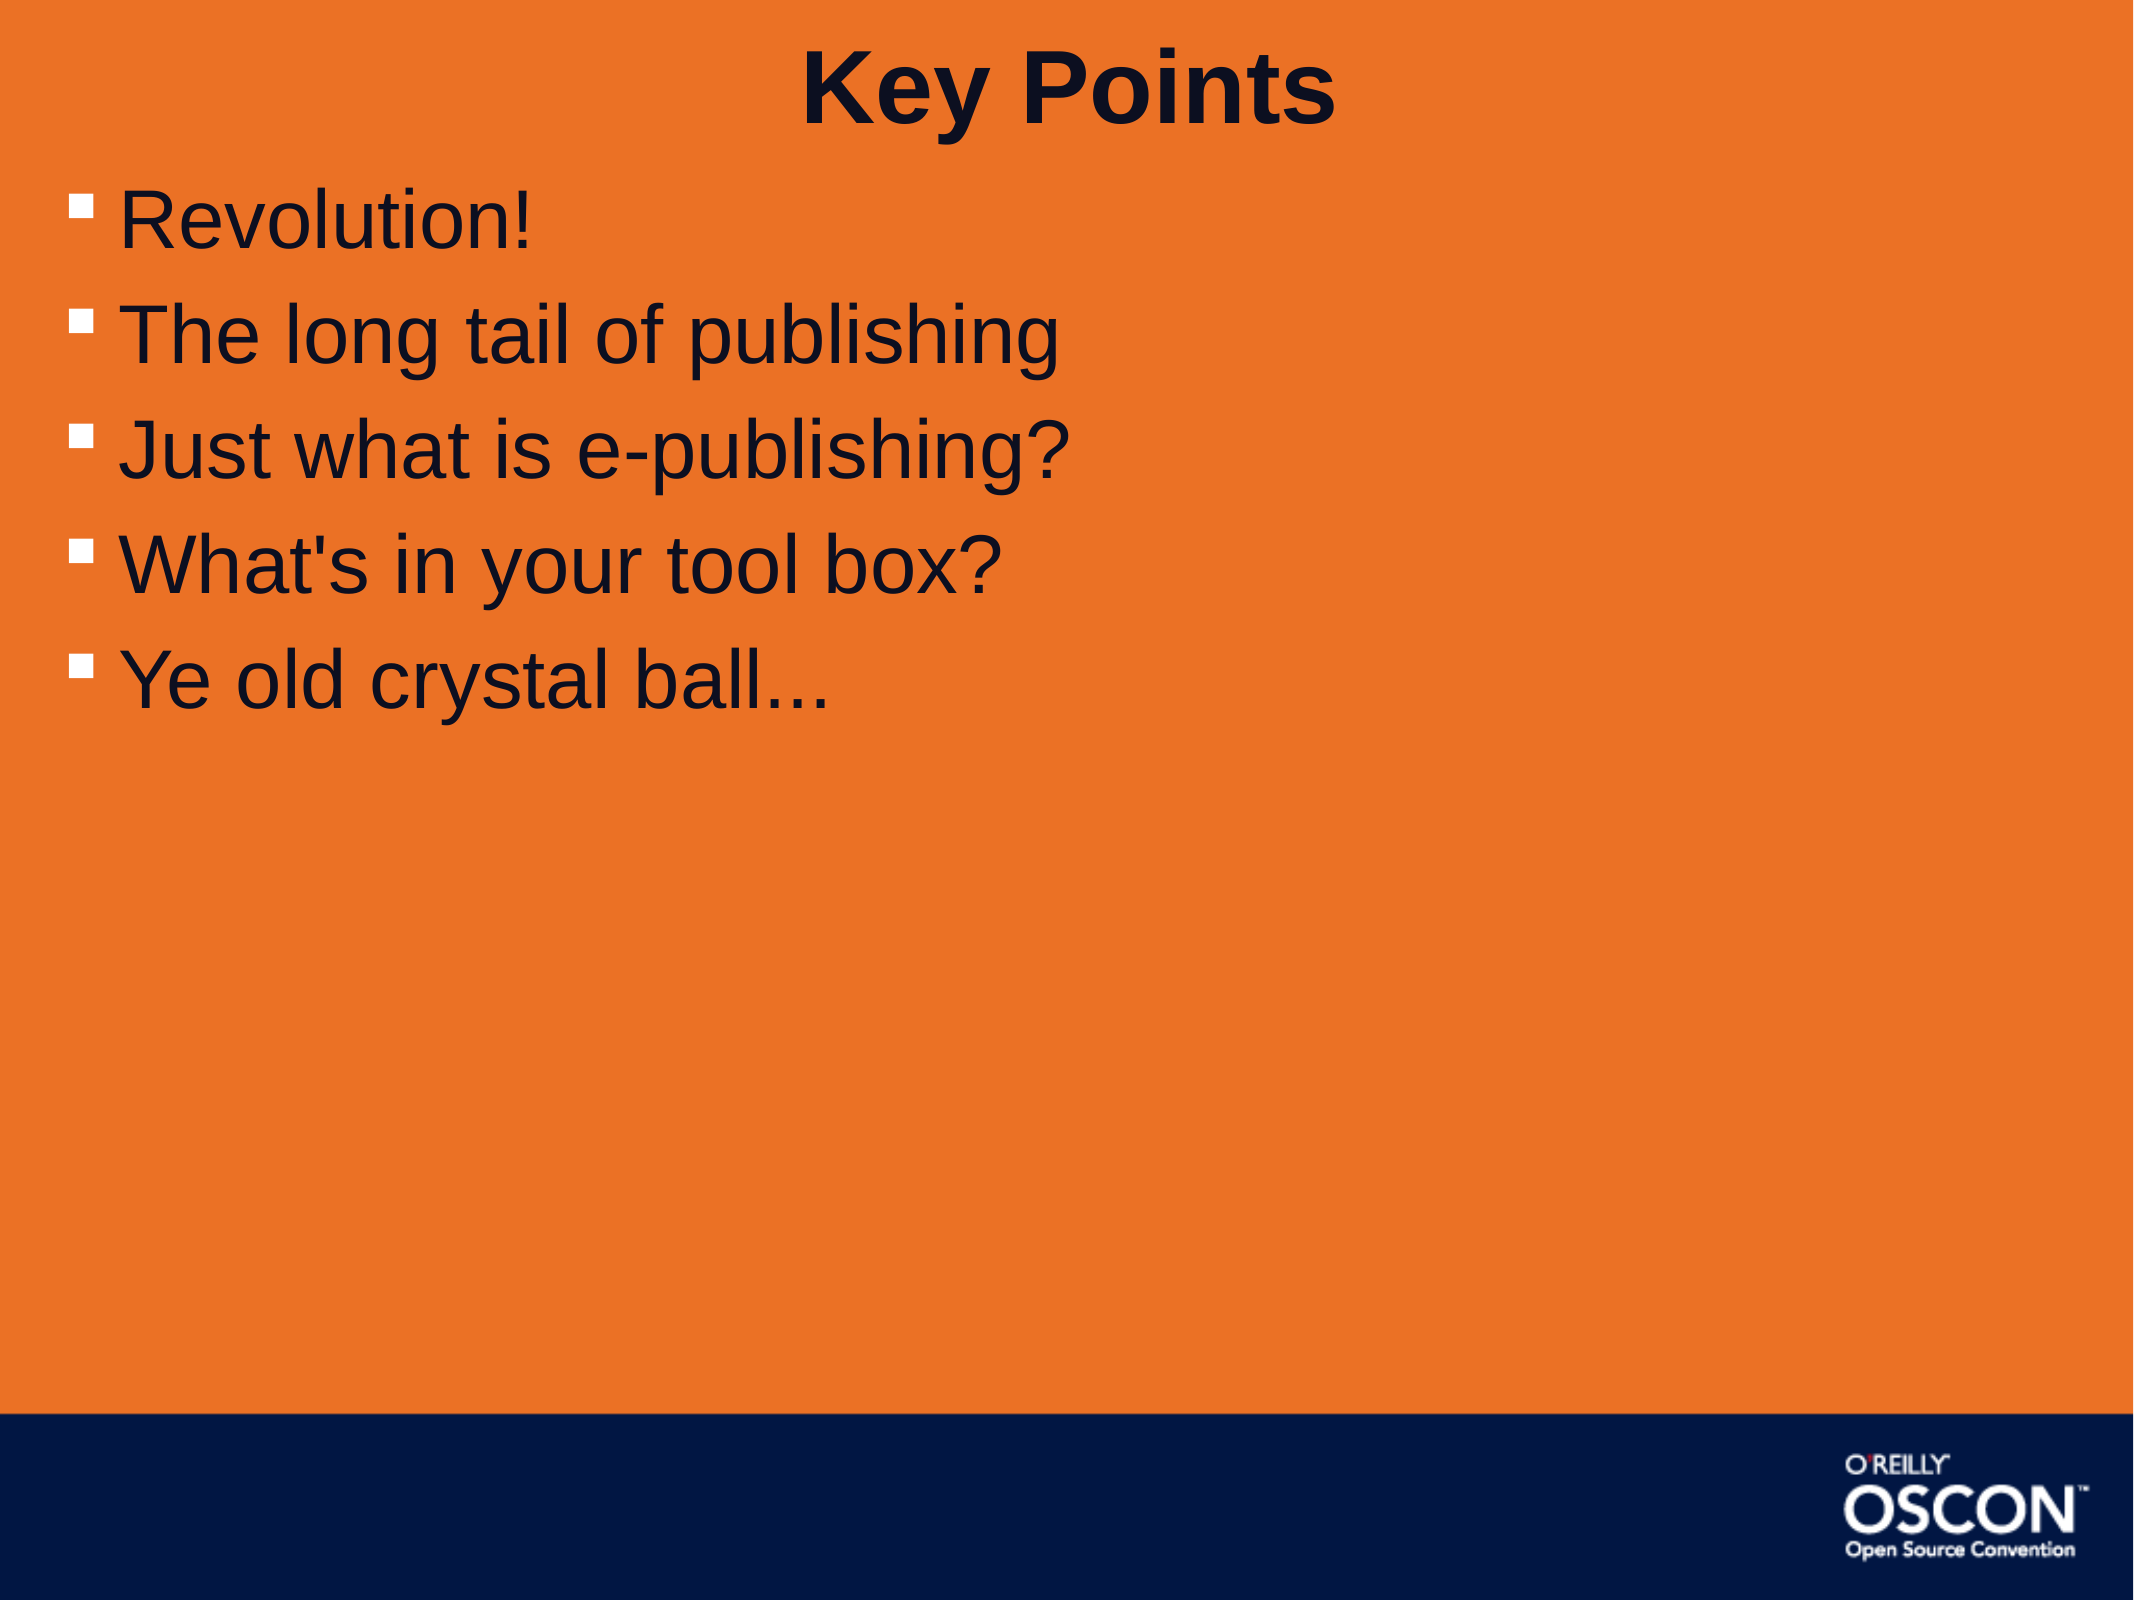

# Key Points
Revolution!
The long tail of publishing
Just what is e-publishing?
What's in your tool box?
Ye old crystal ball...